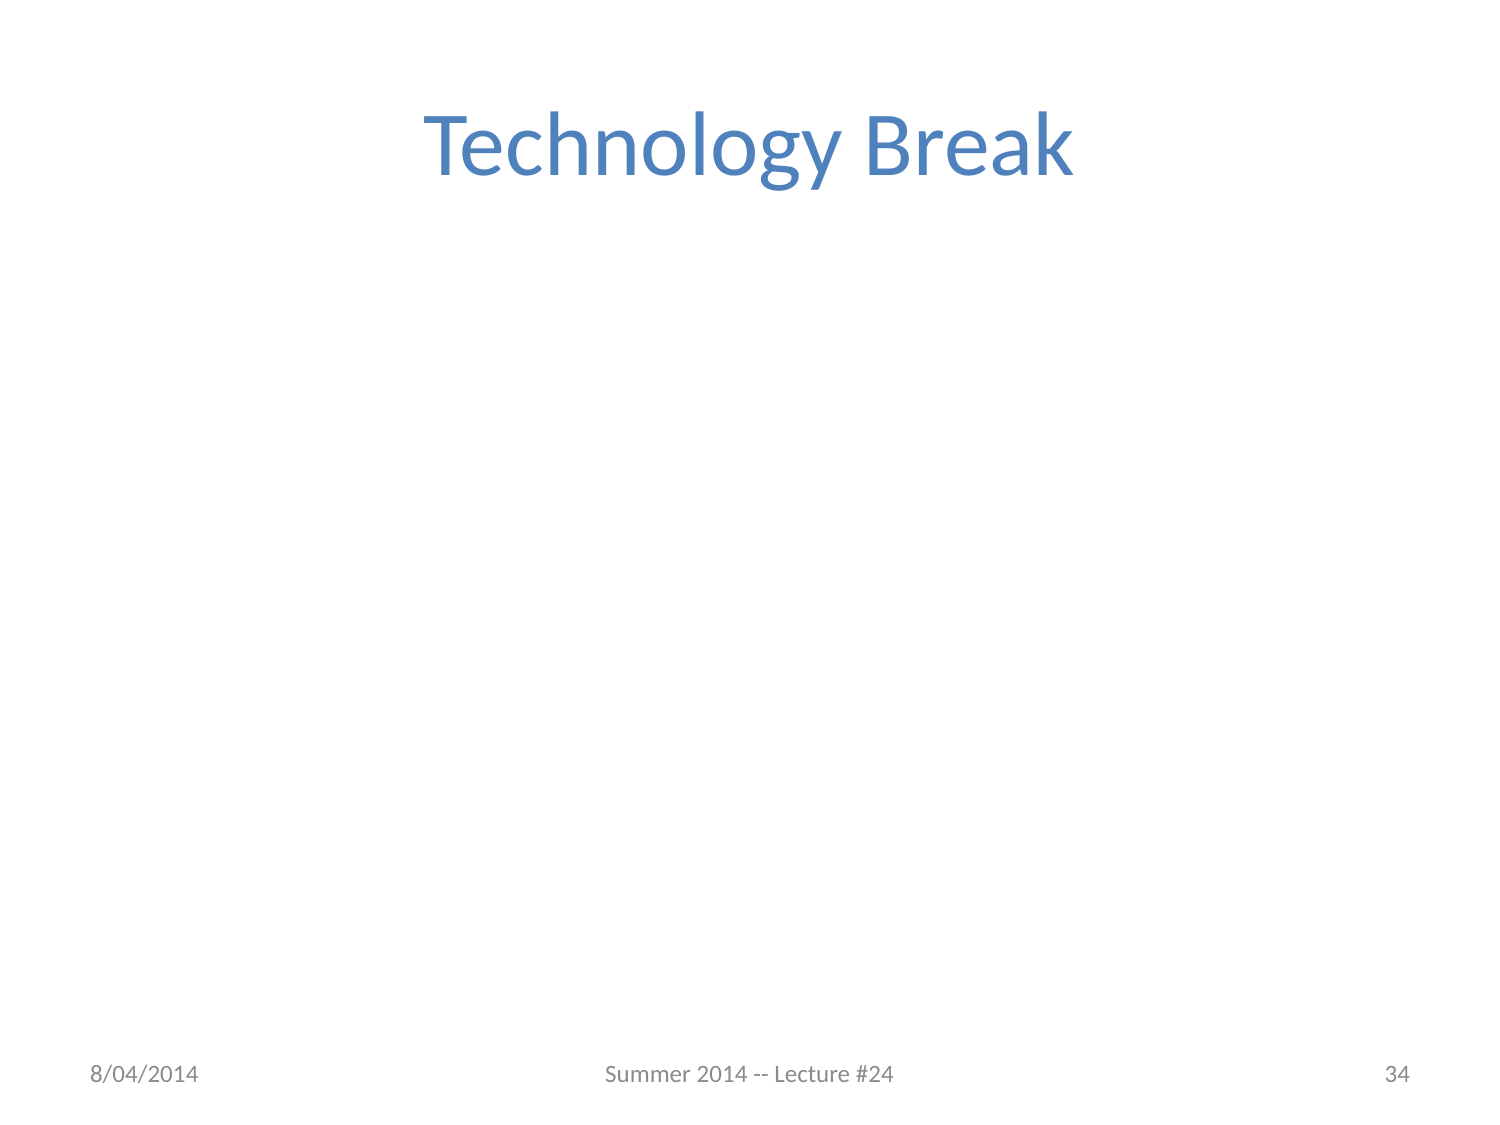

# Technology Break
8/04/2014
Summer 2014 -- Lecture #24